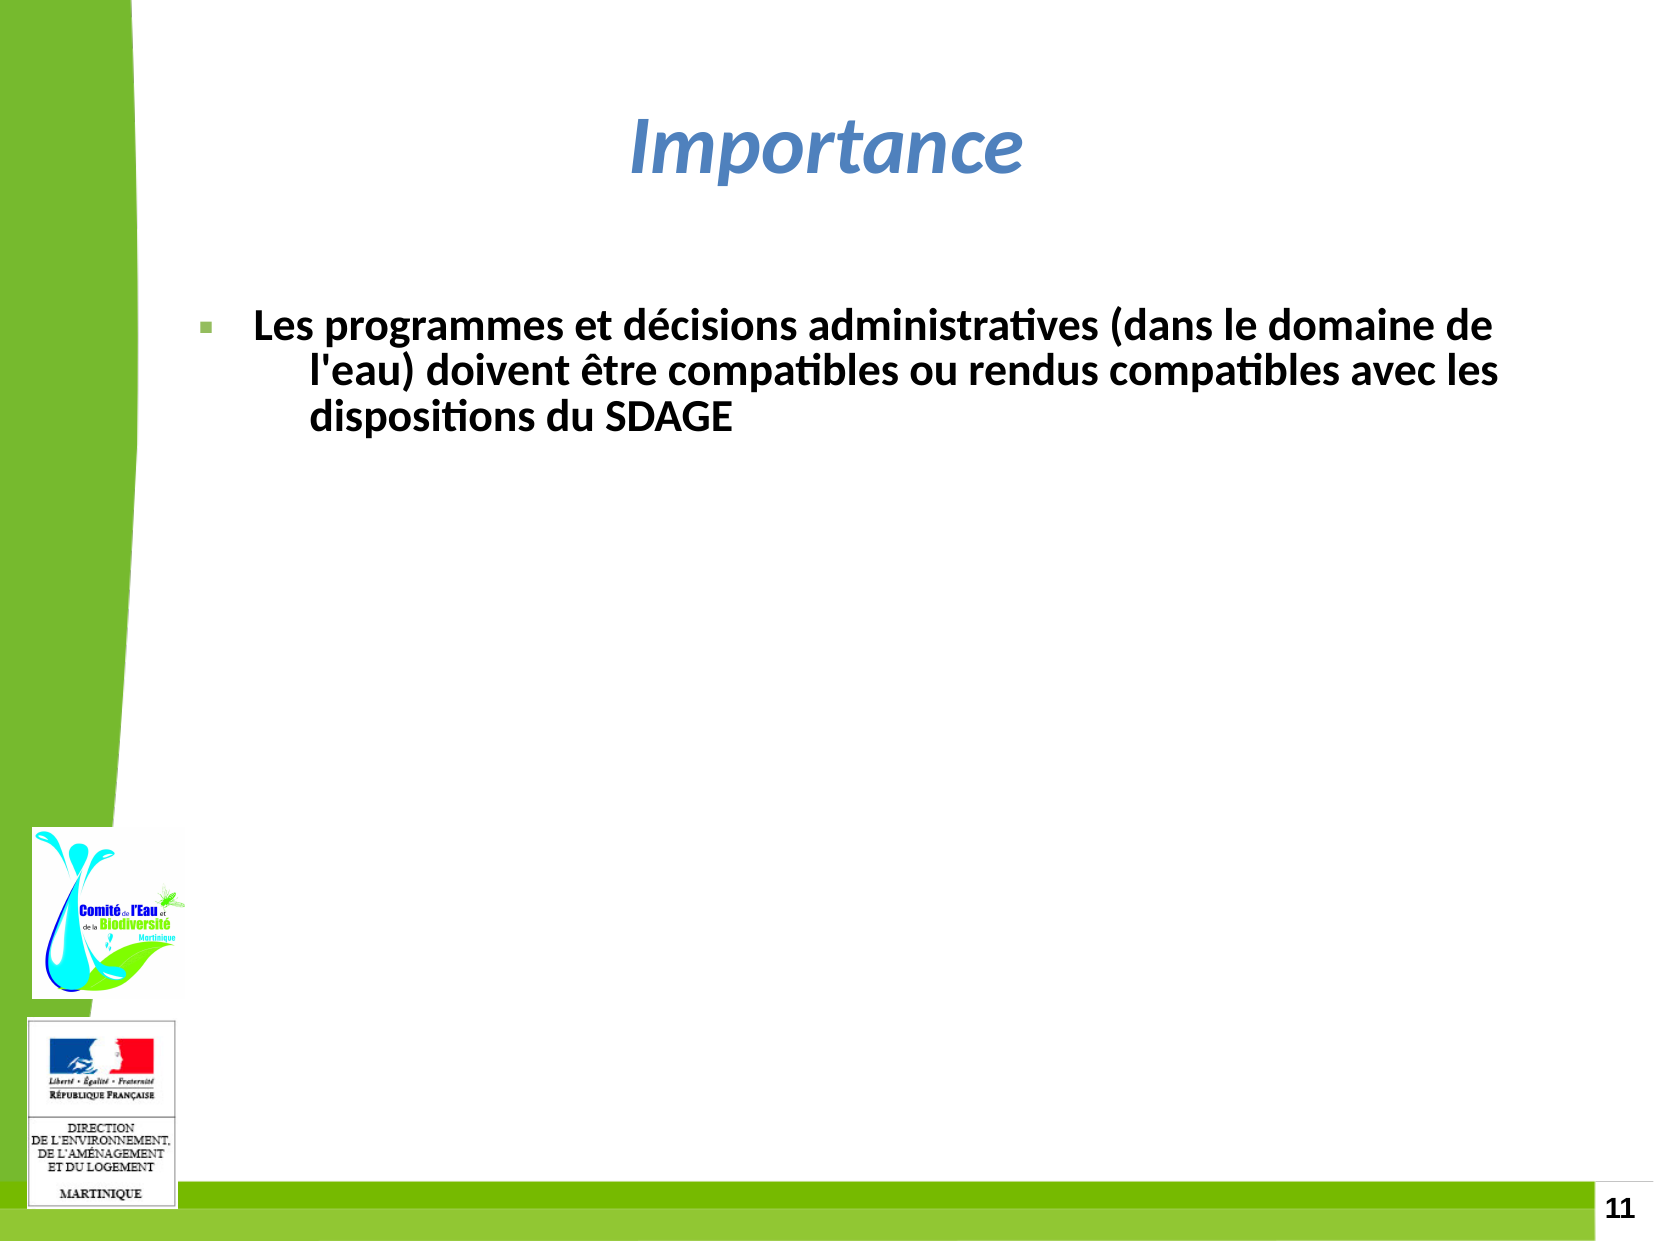

# Importance
Les programmes et décisions administratives (dans le domaine de l'eau) doivent être compatibles ou rendus compatibles avec les dispositions du SDAGE